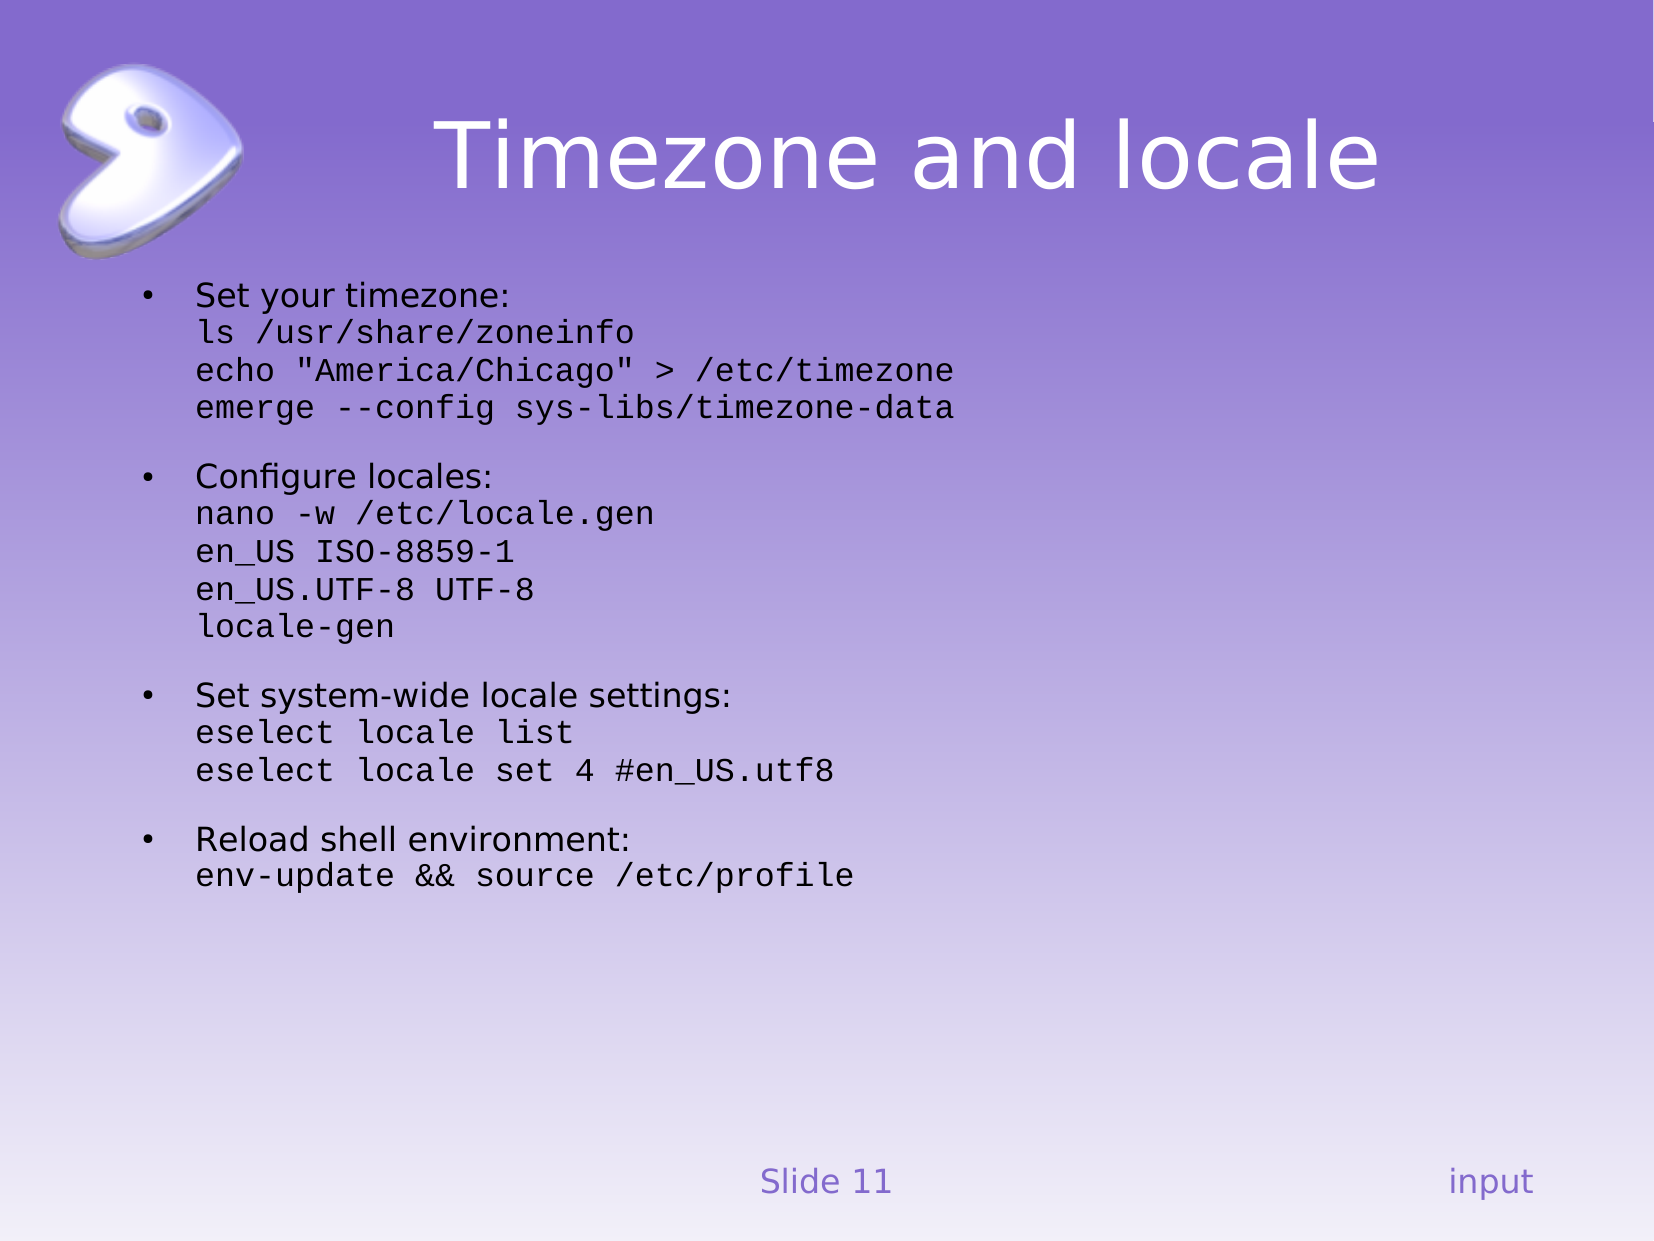

# Timezone and locale
Set your timezone:
ls /usr/share/zoneinfo
echo "America/Chicago" > /etc/timezone
emerge --config sys-libs/timezone-data
Configure locales:
nano -w /etc/locale.gen
en_US ISO-8859-1
en_US.UTF-8 UTF-8
locale-gen
Set system-wide locale settings:
eselect locale list
eselect locale set 4 #en_US.utf8
Reload shell environment:
env-update && source /etc/profile